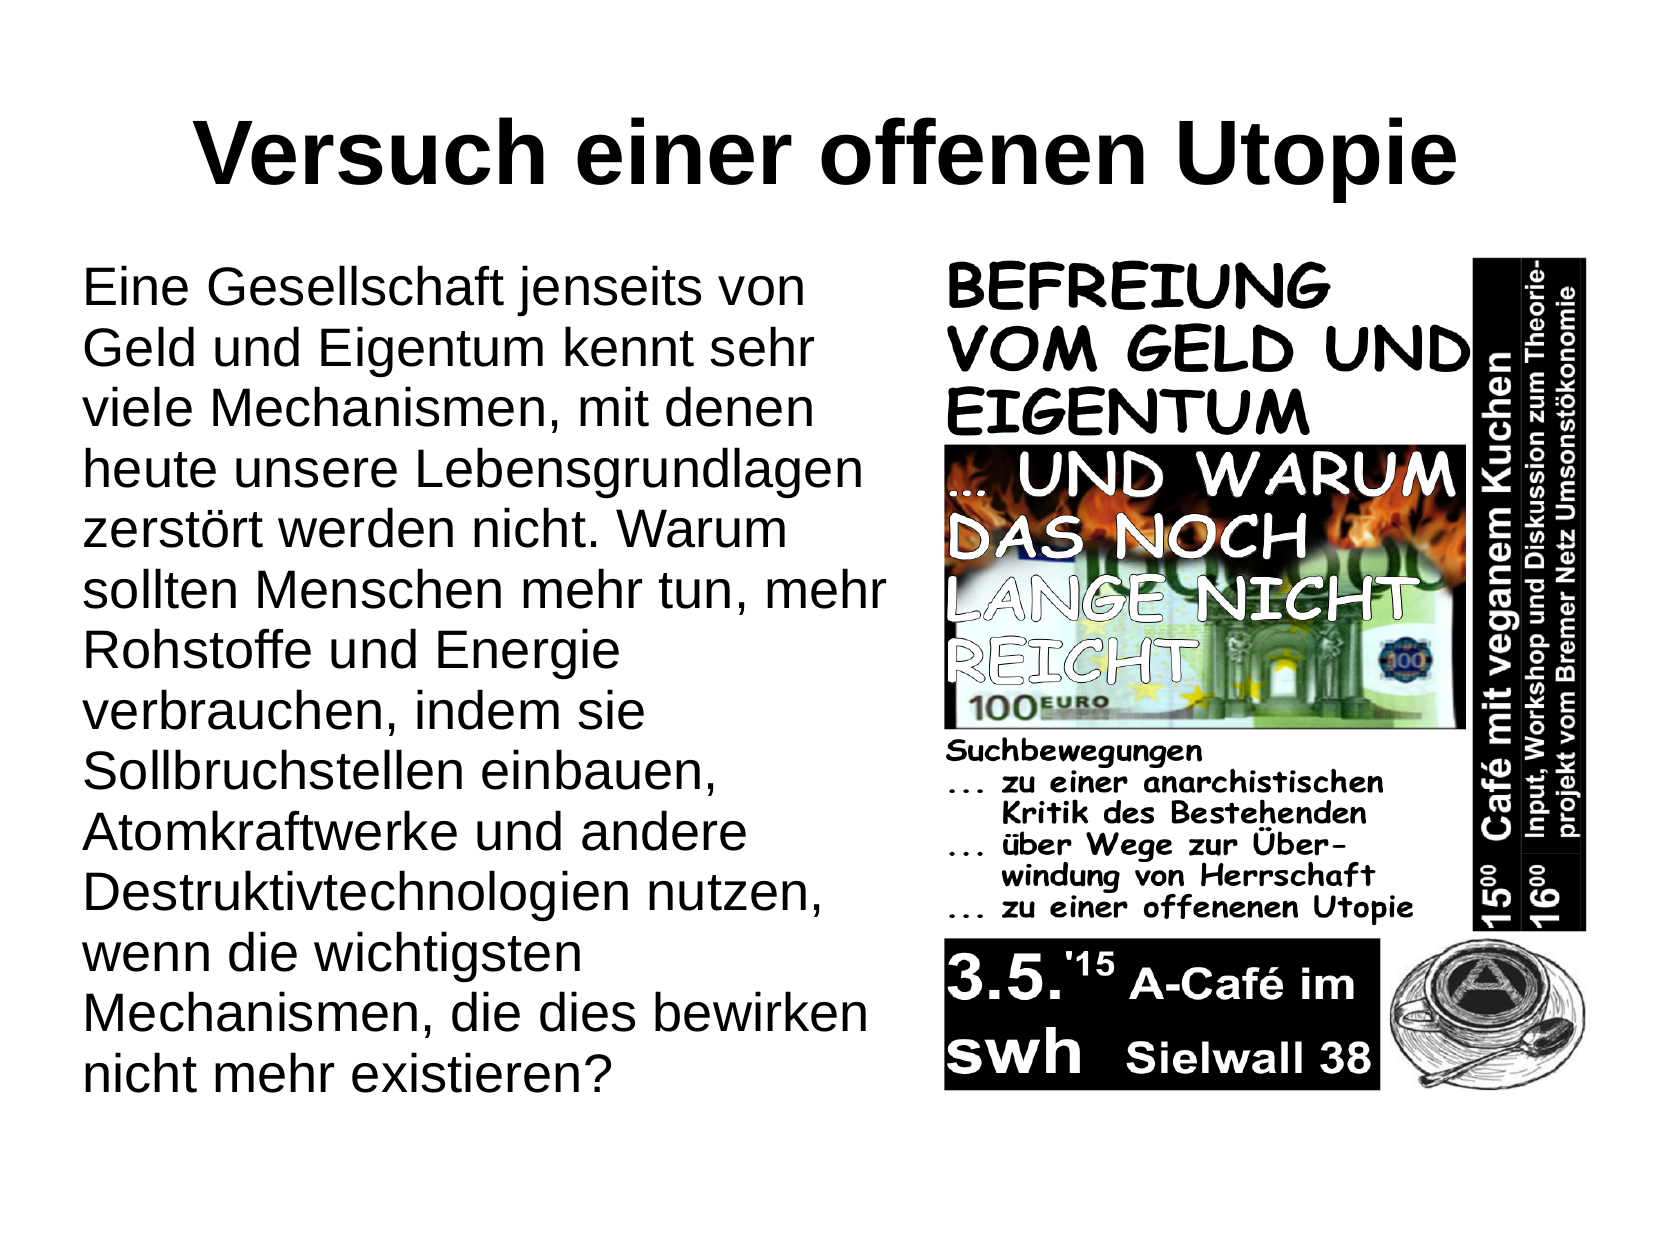

# Versuch einer offenen Utopie
Eine Gesellschaft jenseits von Geld und Eigentum kennt sehr viele Mechanismen, mit denen heute unsere Lebensgrundlagen zerstört werden nicht. Warum sollten Menschen mehr tun, mehr Rohstoffe und Energie verbrauchen, indem sie Sollbruchstellen einbauen, Atomkraftwerke und andere Destruktivtechnologien nutzen, wenn die wichtigsten Mechanismen, die dies bewirken nicht mehr existieren?